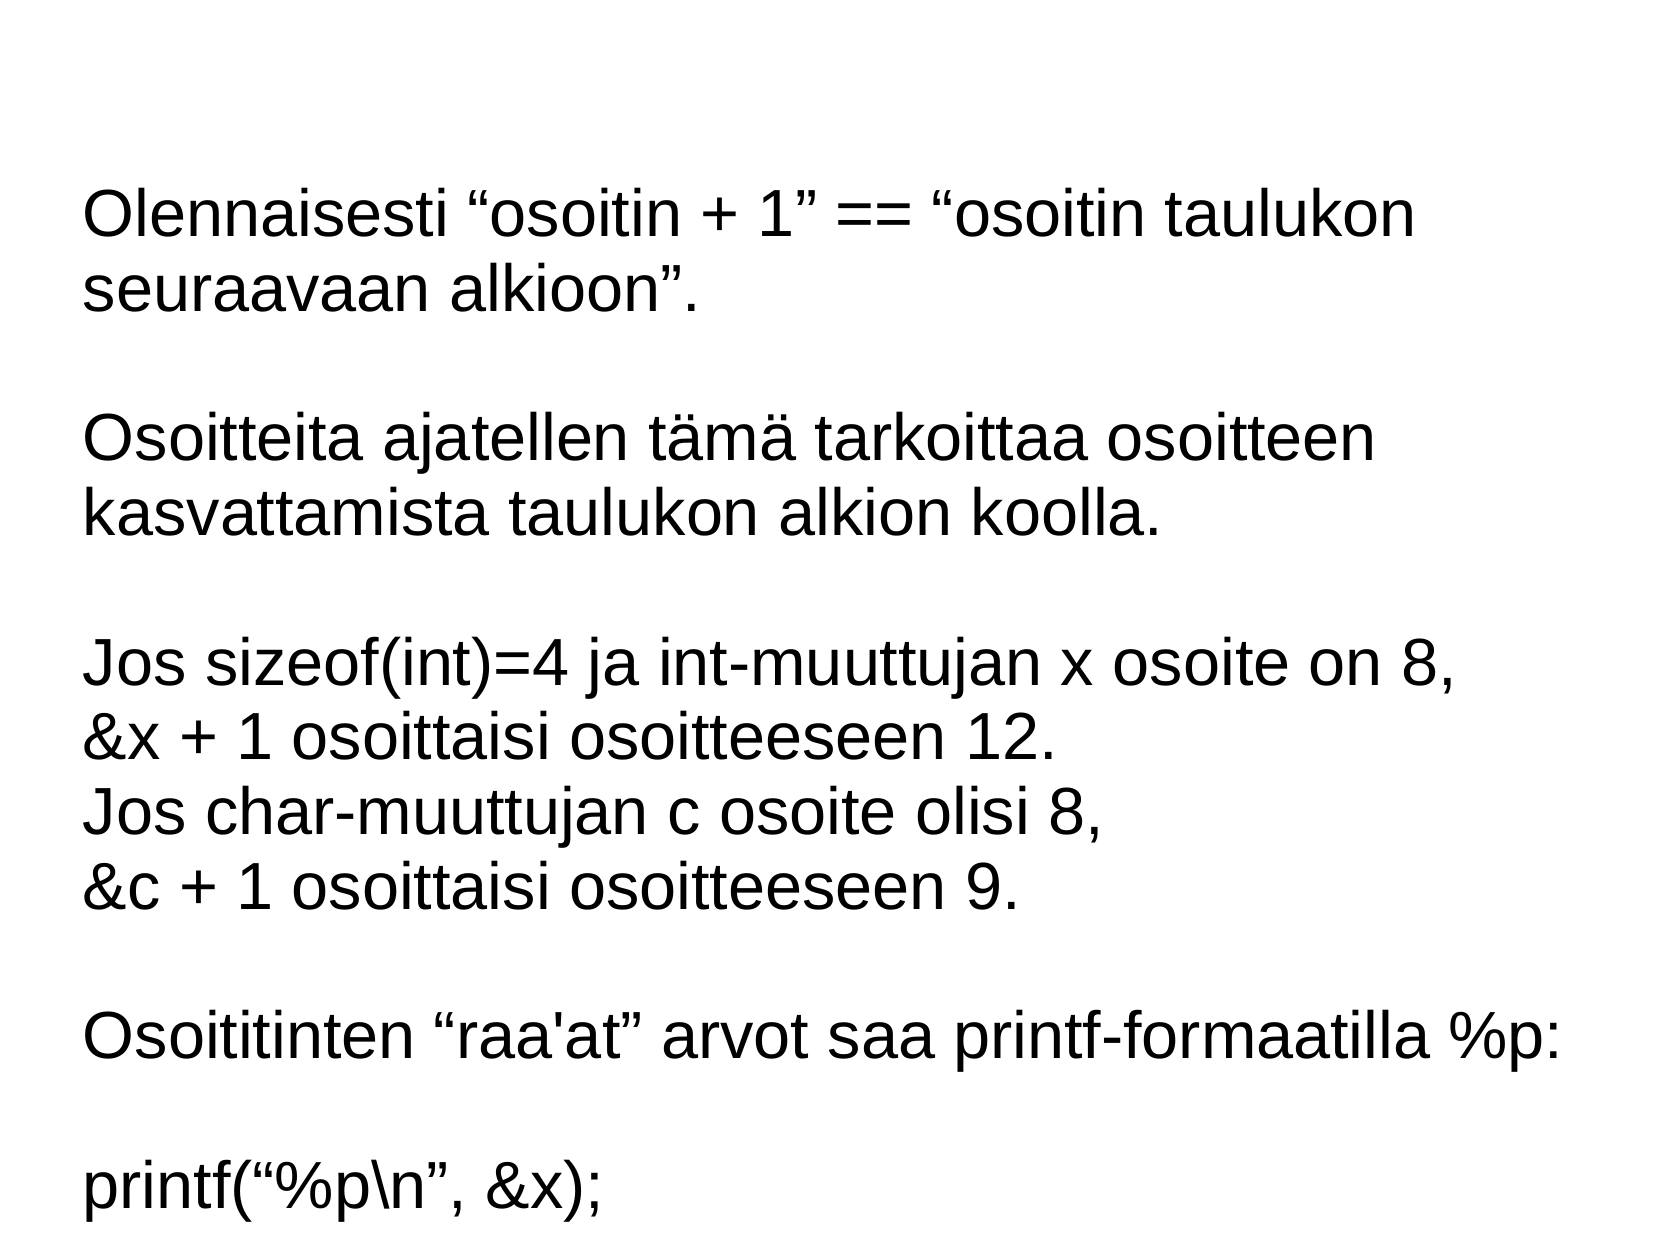

Olennaisesti “osoitin + 1” == “osoitin taulukon seuraavaan alkioon”.
Osoitteita ajatellen tämä tarkoittaa osoitteen kasvattamista taulukon alkion koolla.
Jos sizeof(int)=4 ja int-muuttujan x osoite on 8,
&x + 1 osoittaisi osoitteeseen 12.
Jos char-muuttujan c osoite olisi 8,
&c + 1 osoittaisi osoitteeseen 9.
Osoititinten “raa'at” arvot saa printf-formaatilla %p:
printf(“%p\n”, &x);